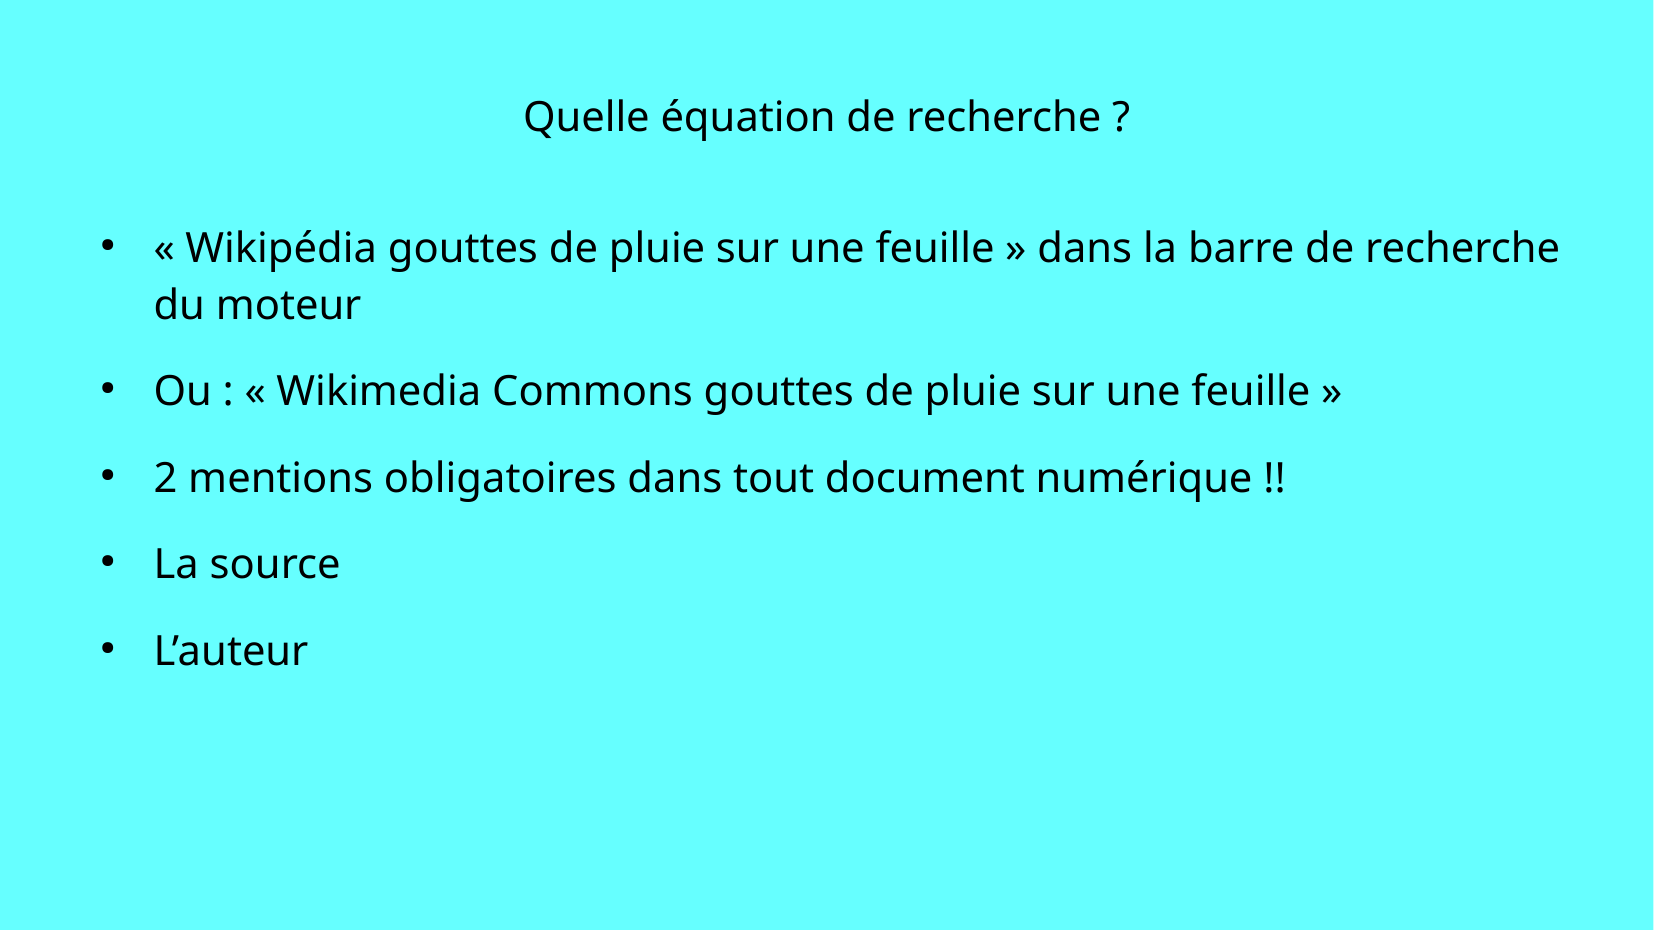

# Quelle équation de recherche ?
« Wikipédia gouttes de pluie sur une feuille » dans la barre de recherche du moteur
Ou : « Wikimedia Commons gouttes de pluie sur une feuille »
2 mentions obligatoires dans tout document numérique !!
La source
L’auteur